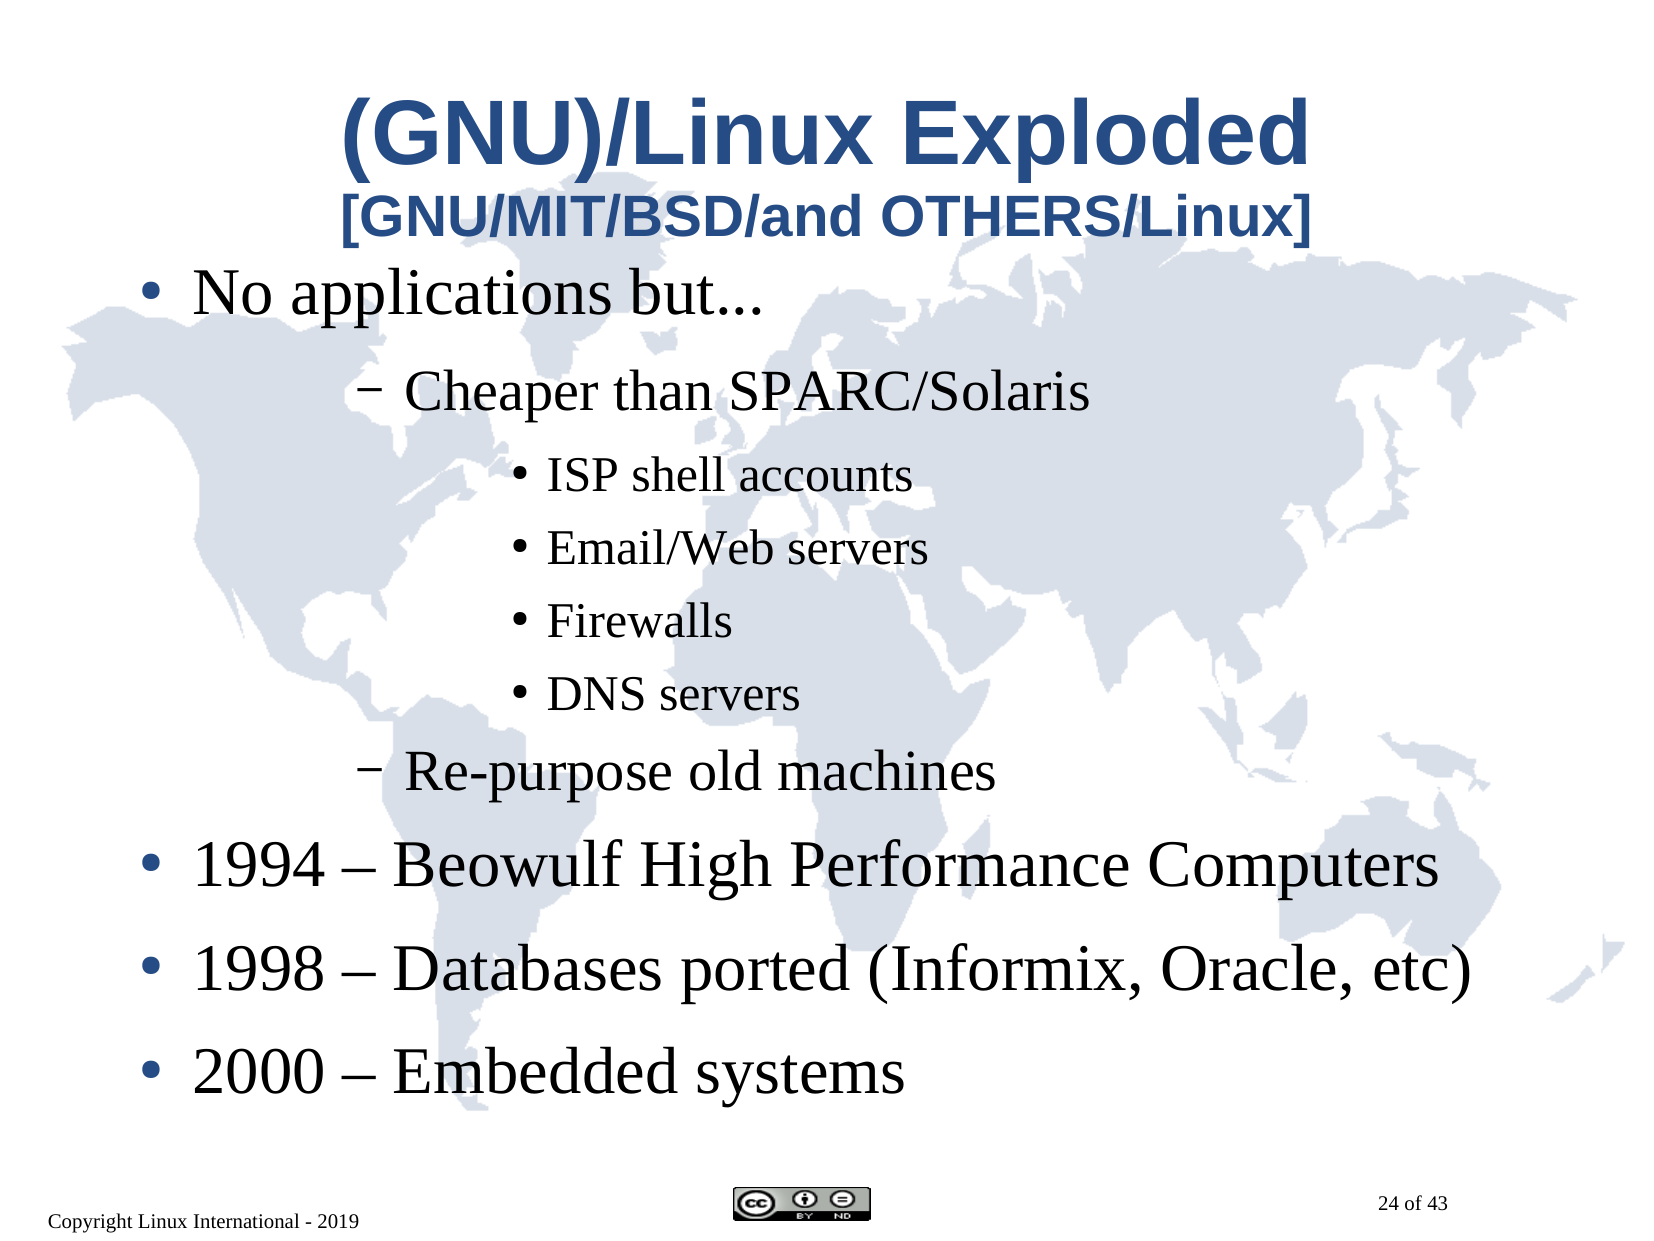

# (GNU)/Linux Exploded [GNU/MIT/BSD/and OTHERS/Linux]
No applications but...
Cheaper than SPARC/Solaris
ISP shell accounts
Email/Web servers
Firewalls
DNS servers
Re-purpose old machines
1994 – Beowulf High Performance Computers
1998 – Databases ported (Informix, Oracle, etc)
2000 – Embedded systems